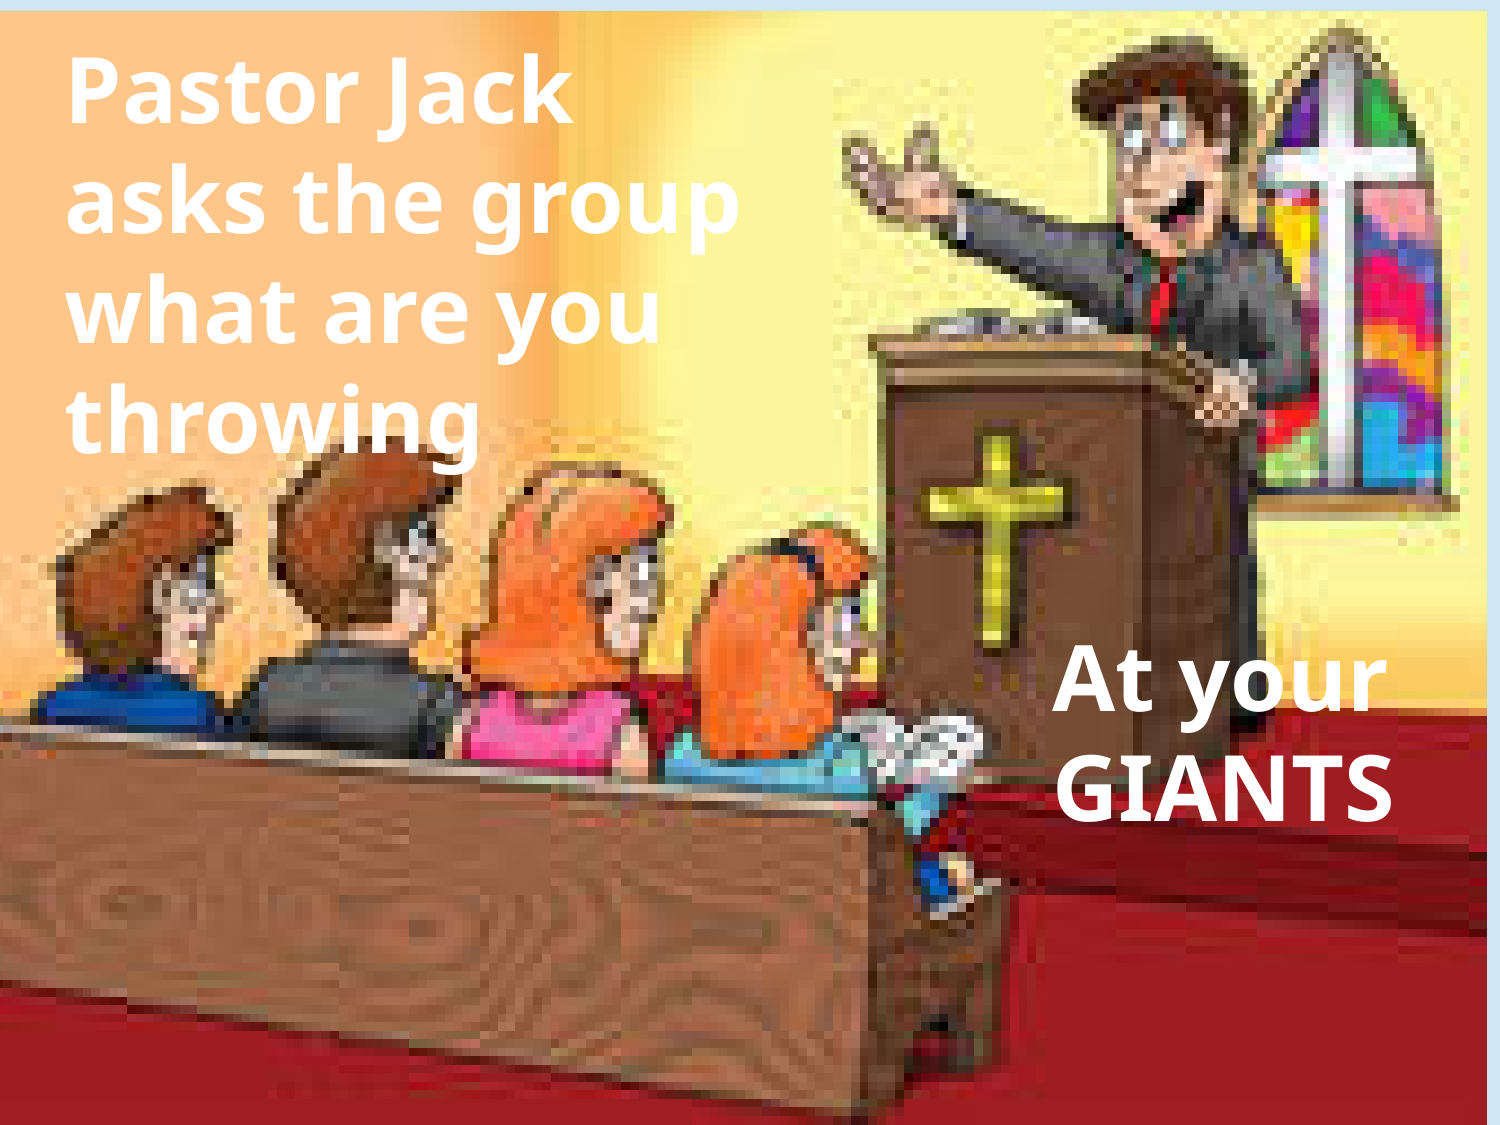

Pastor Jack asks the group what are you throwing
#
At your GIANTS